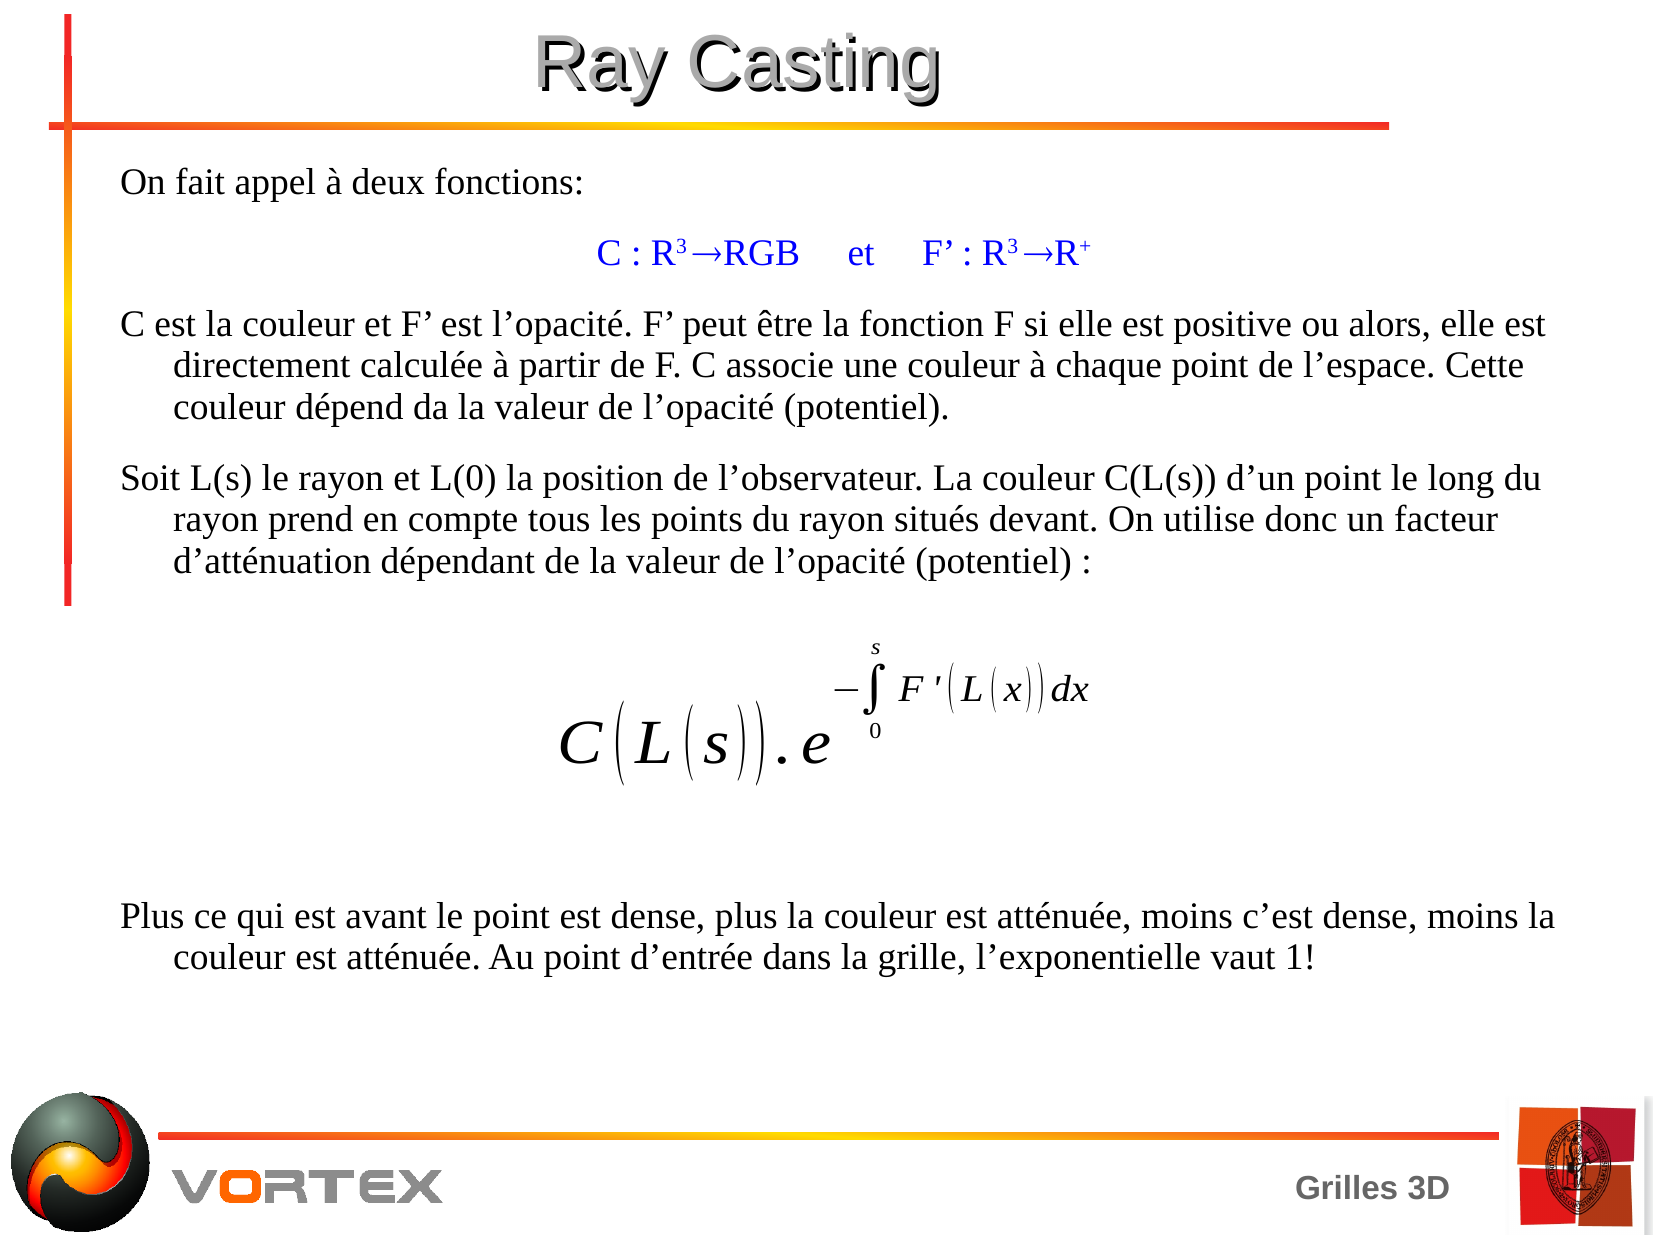

# Ray Casting
On fait appel à deux fonctions:
C : R3 RGB et F’ : R3 R+
C est la couleur et F’ est l’opacité. F’ peut être la fonction F si elle est positive ou alors, elle est directement calculée à partir de F. C associe une couleur à chaque point de l’espace. Cette couleur dépend da la valeur de l’opacité (potentiel).
Soit L(s) le rayon et L(0) la position de l’observateur. La couleur C(L(s)) d’un point le long du rayon prend en compte tous les points du rayon situés devant. On utilise donc un facteur d’atténuation dépendant de la valeur de l’opacité (potentiel) :
Plus ce qui est avant le point est dense, plus la couleur est atténuée, moins c’est dense, moins la couleur est atténuée. Au point d’entrée dans la grille, l’exponentielle vaut 1!